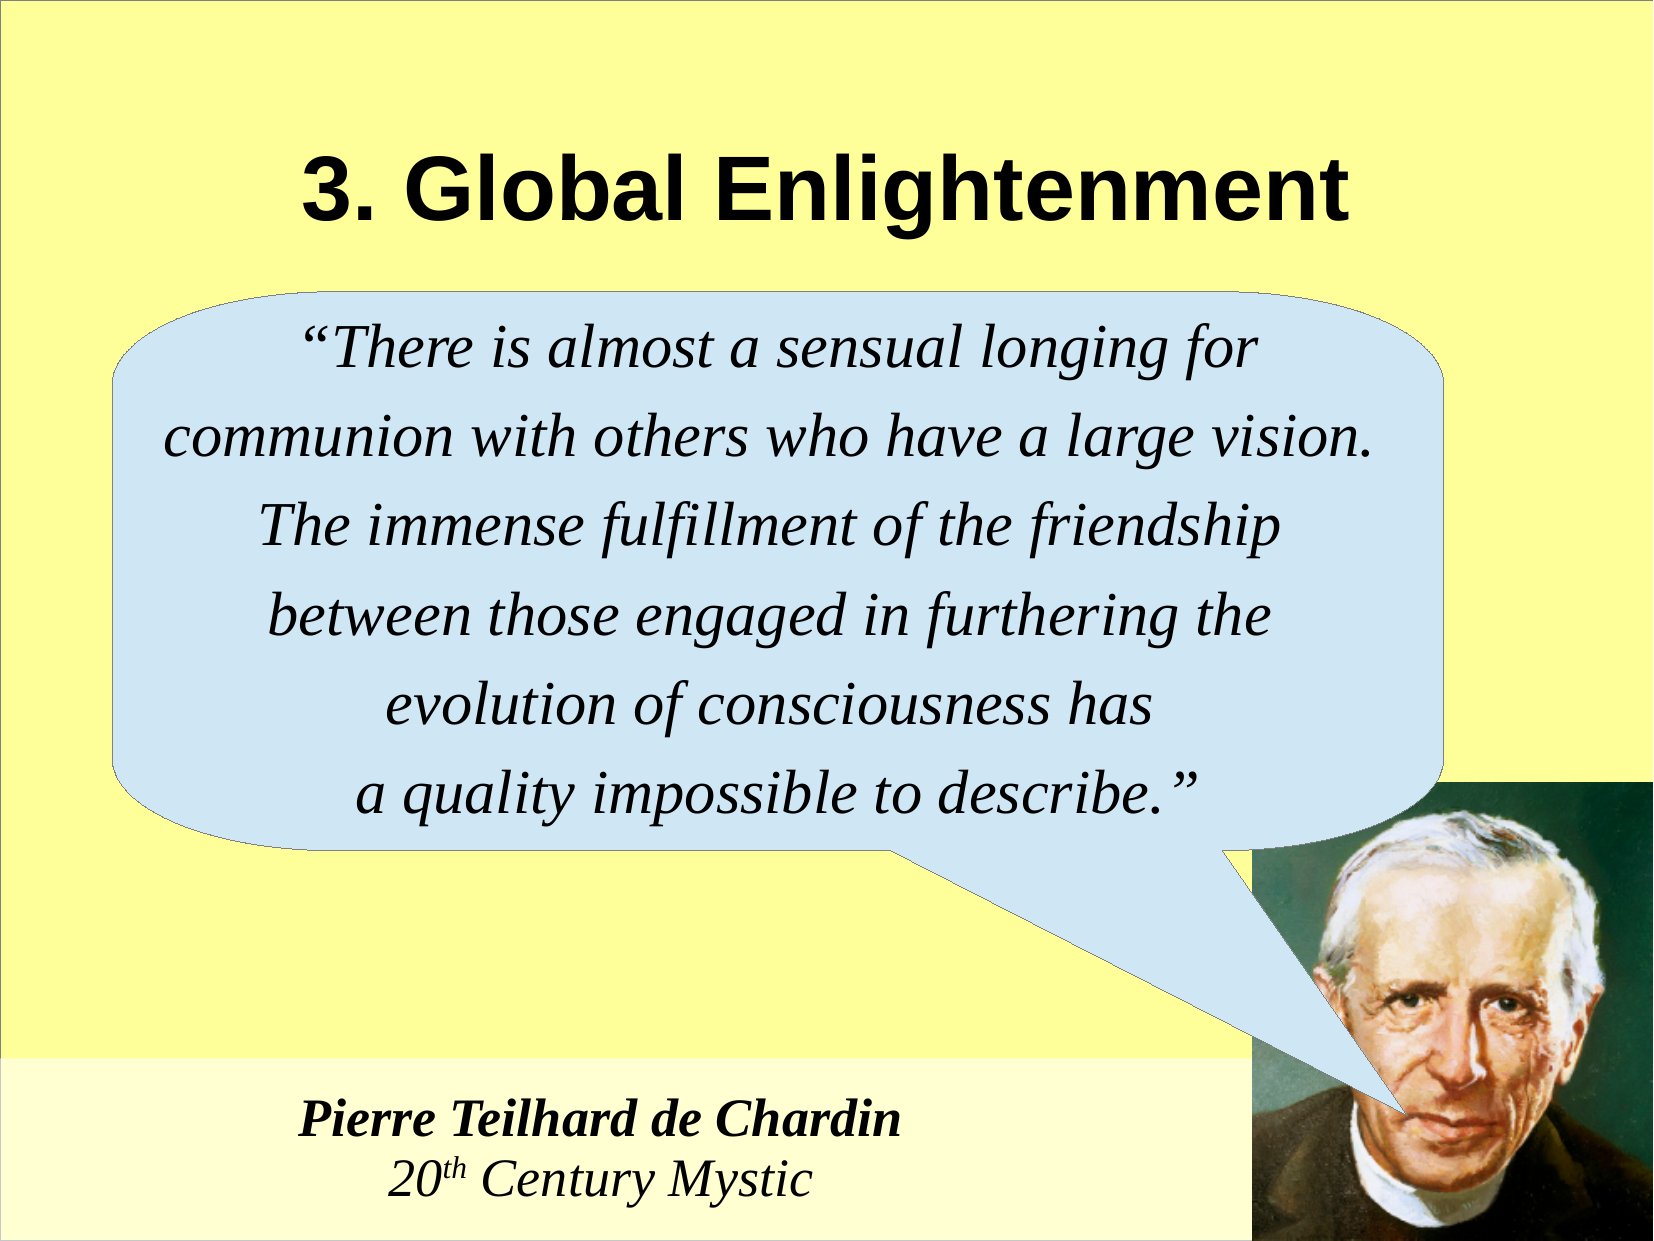

# 3. Global Enlightenment
 “There is almost a sensual longing for
communion with others who have a large vision.
The immense fulfillment of the friendship
between those engaged in furthering the
evolution of consciousness has
a quality impossible to describe.”
Pierre Teilhard de Chardin
20th Century Mystic